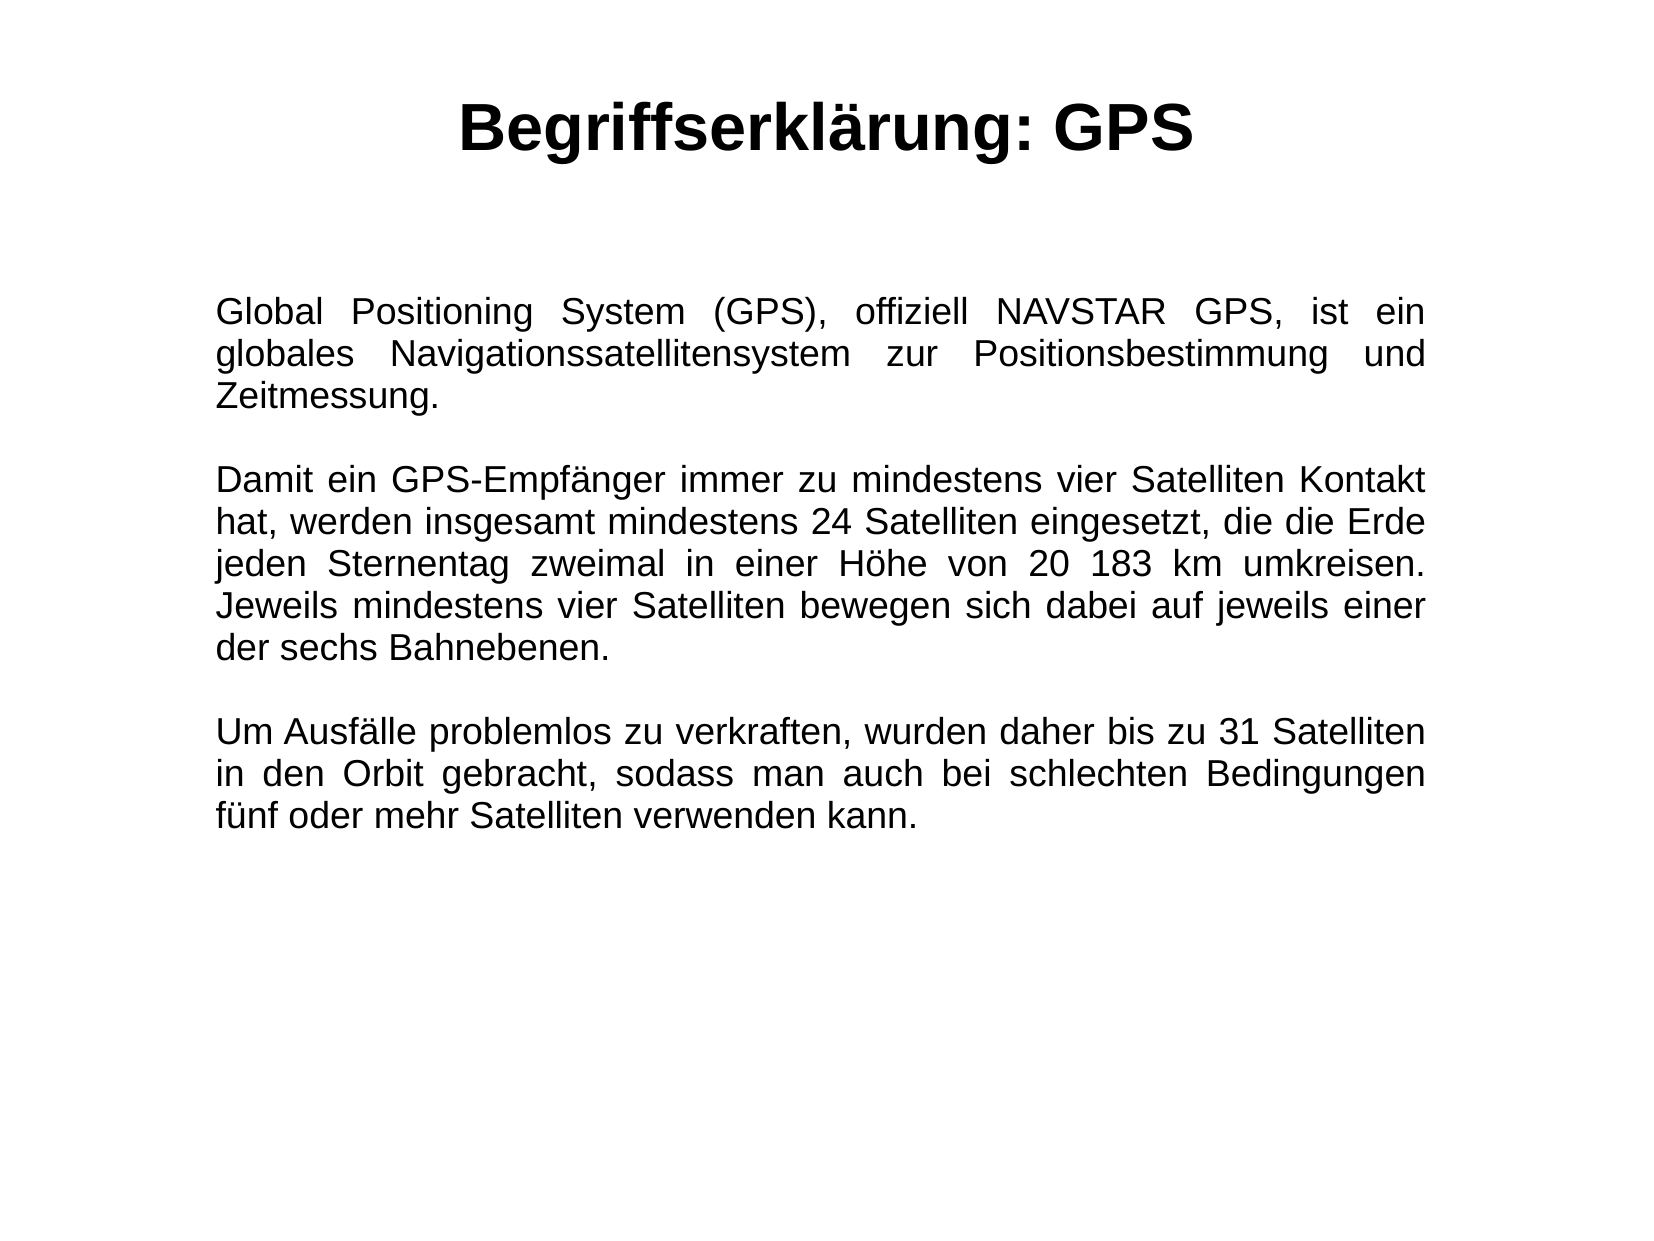

Begriffserklärung: GPS
Global Positioning System (GPS), offiziell NAVSTAR GPS, ist ein globales Navigationssatellitensystem zur Positionsbestimmung und Zeitmessung.
Damit ein GPS-Empfänger immer zu mindestens vier Satelliten Kontakt hat, werden insgesamt mindestens 24 Satelliten eingesetzt, die die Erde jeden Sternentag zweimal in einer Höhe von 20 183 km umkreisen. Jeweils mindestens vier Satelliten bewegen sich dabei auf jeweils einer der sechs Bahnebenen.
Um Ausfälle problemlos zu verkraften, wurden daher bis zu 31 Satelliten in den Orbit gebracht, sodass man auch bei schlechten Bedingungen fünf oder mehr Satelliten verwenden kann.